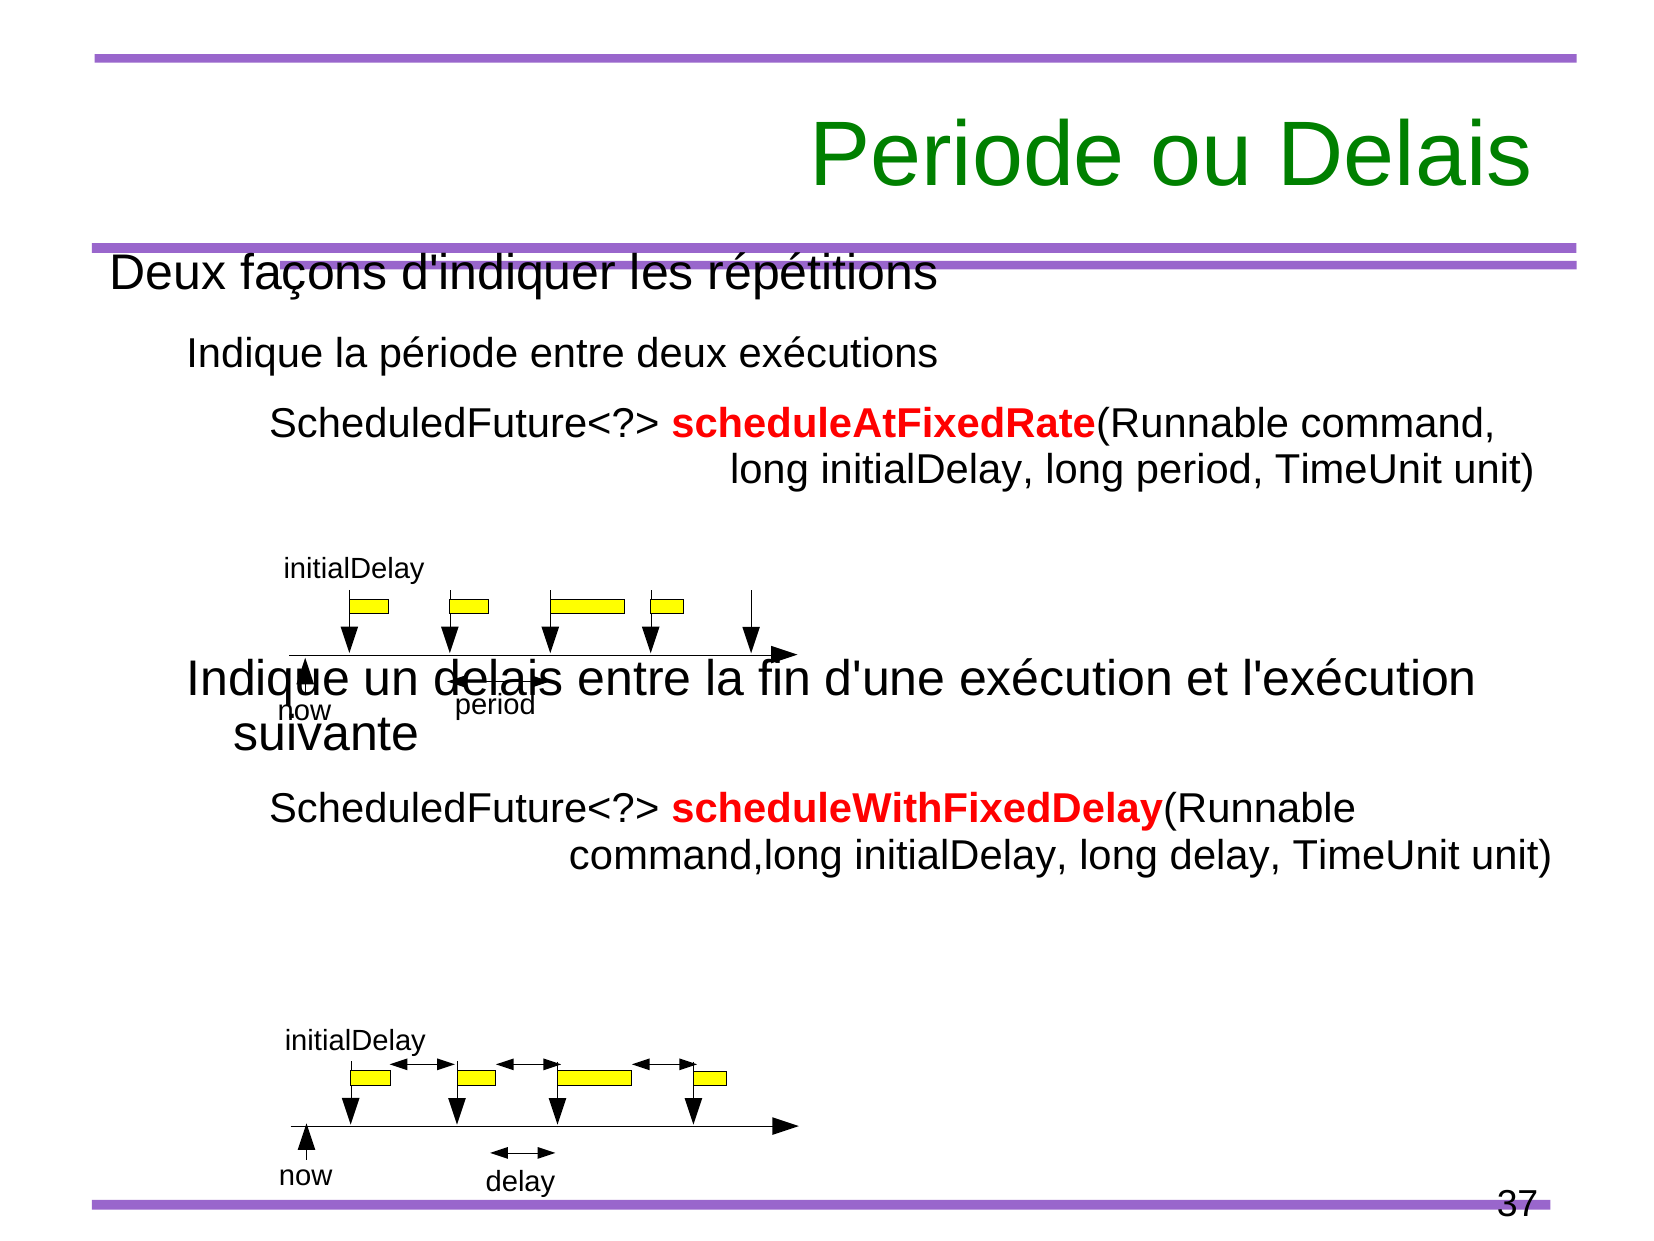

# Periode ou Delais
Deux façons d'indiquer les répétitions
Indique la période entre deux exécutions
ScheduledFuture<?> scheduleAtFixedRate(Runnable command,
 long initialDelay, long period, TimeUnit unit)
Indique un delais entre la fin d'une exécution et l'exécution suivante
ScheduledFuture<?> scheduleWithFixedDelay(Runnable
 command,long initialDelay, long delay, TimeUnit unit)
initialDelay
period
now
initialDelay
now
delay